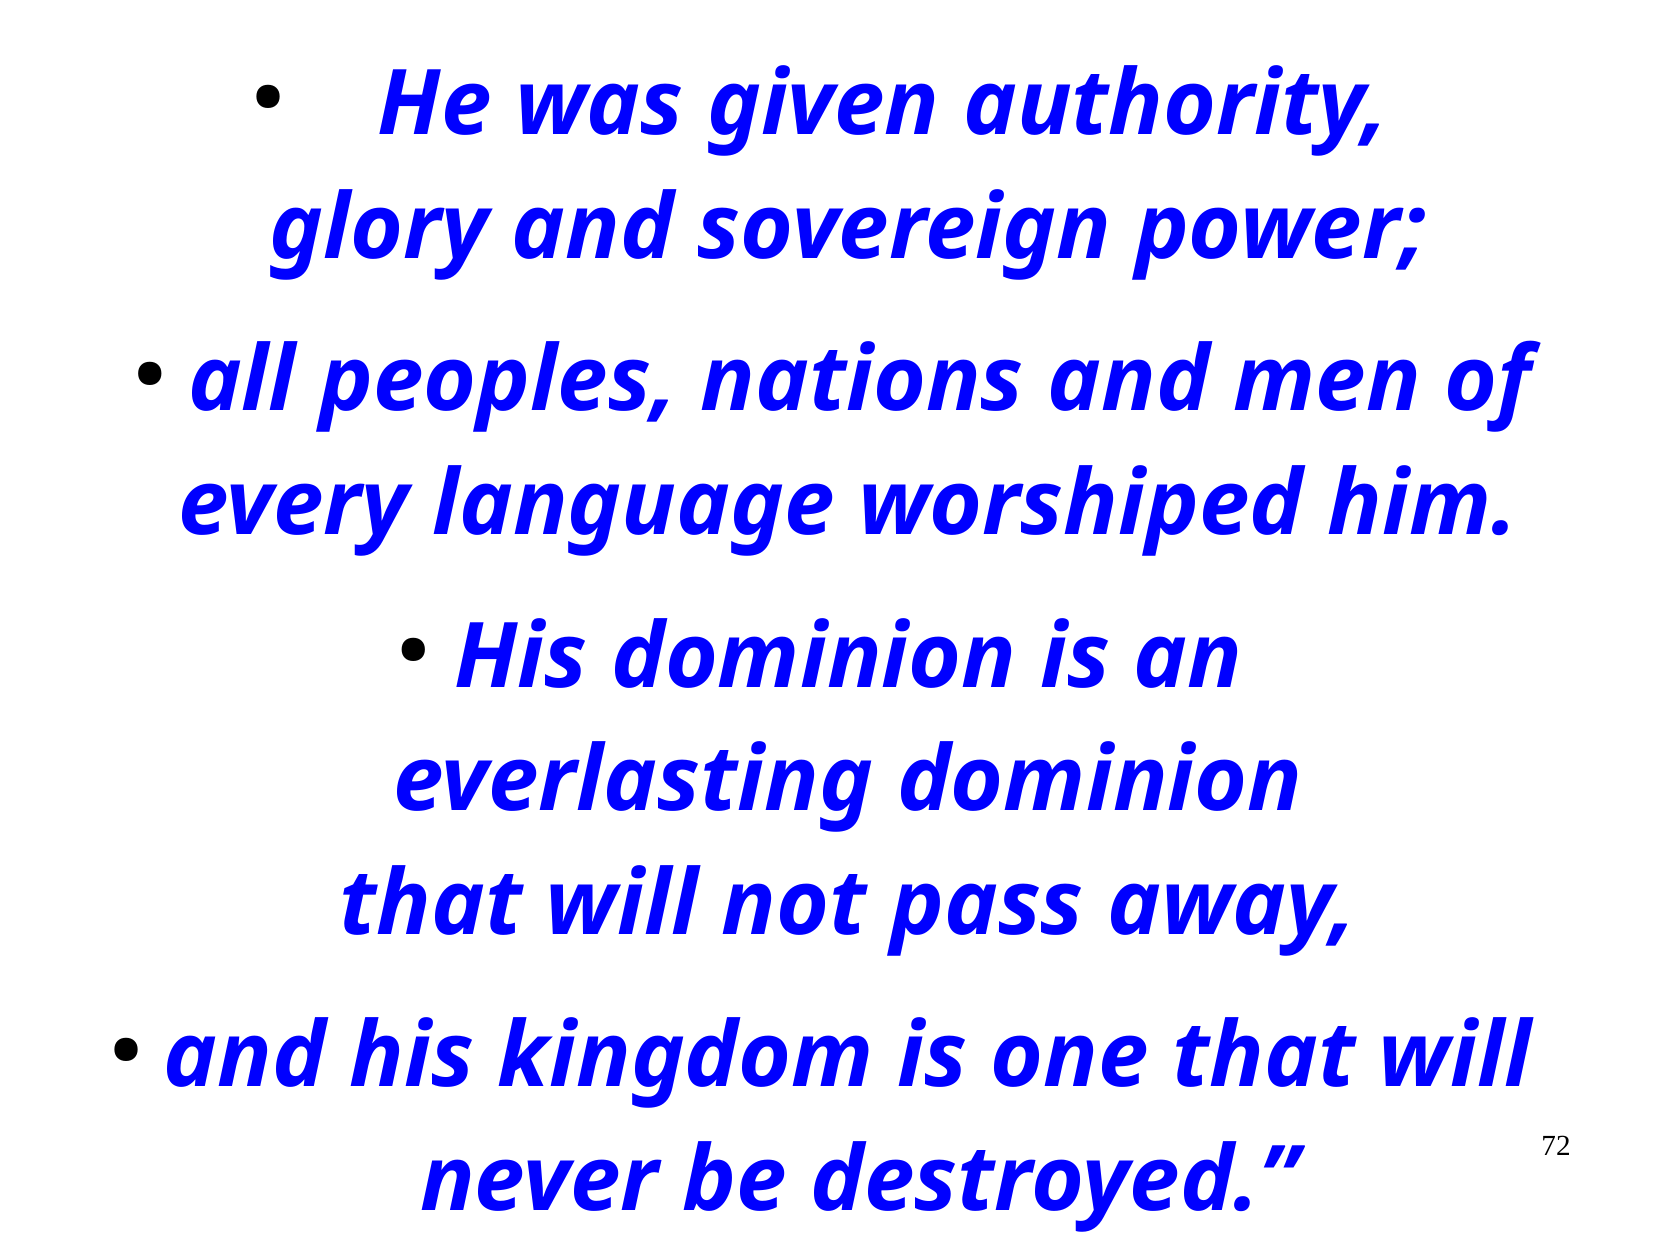

# He was given authority, glory and sovereign power;
all peoples, nations and men of every language worshiped him.
His dominion is an
everlasting dominion
that will not pass away,
and his kingdom is one that will
never be destroyed.”
72